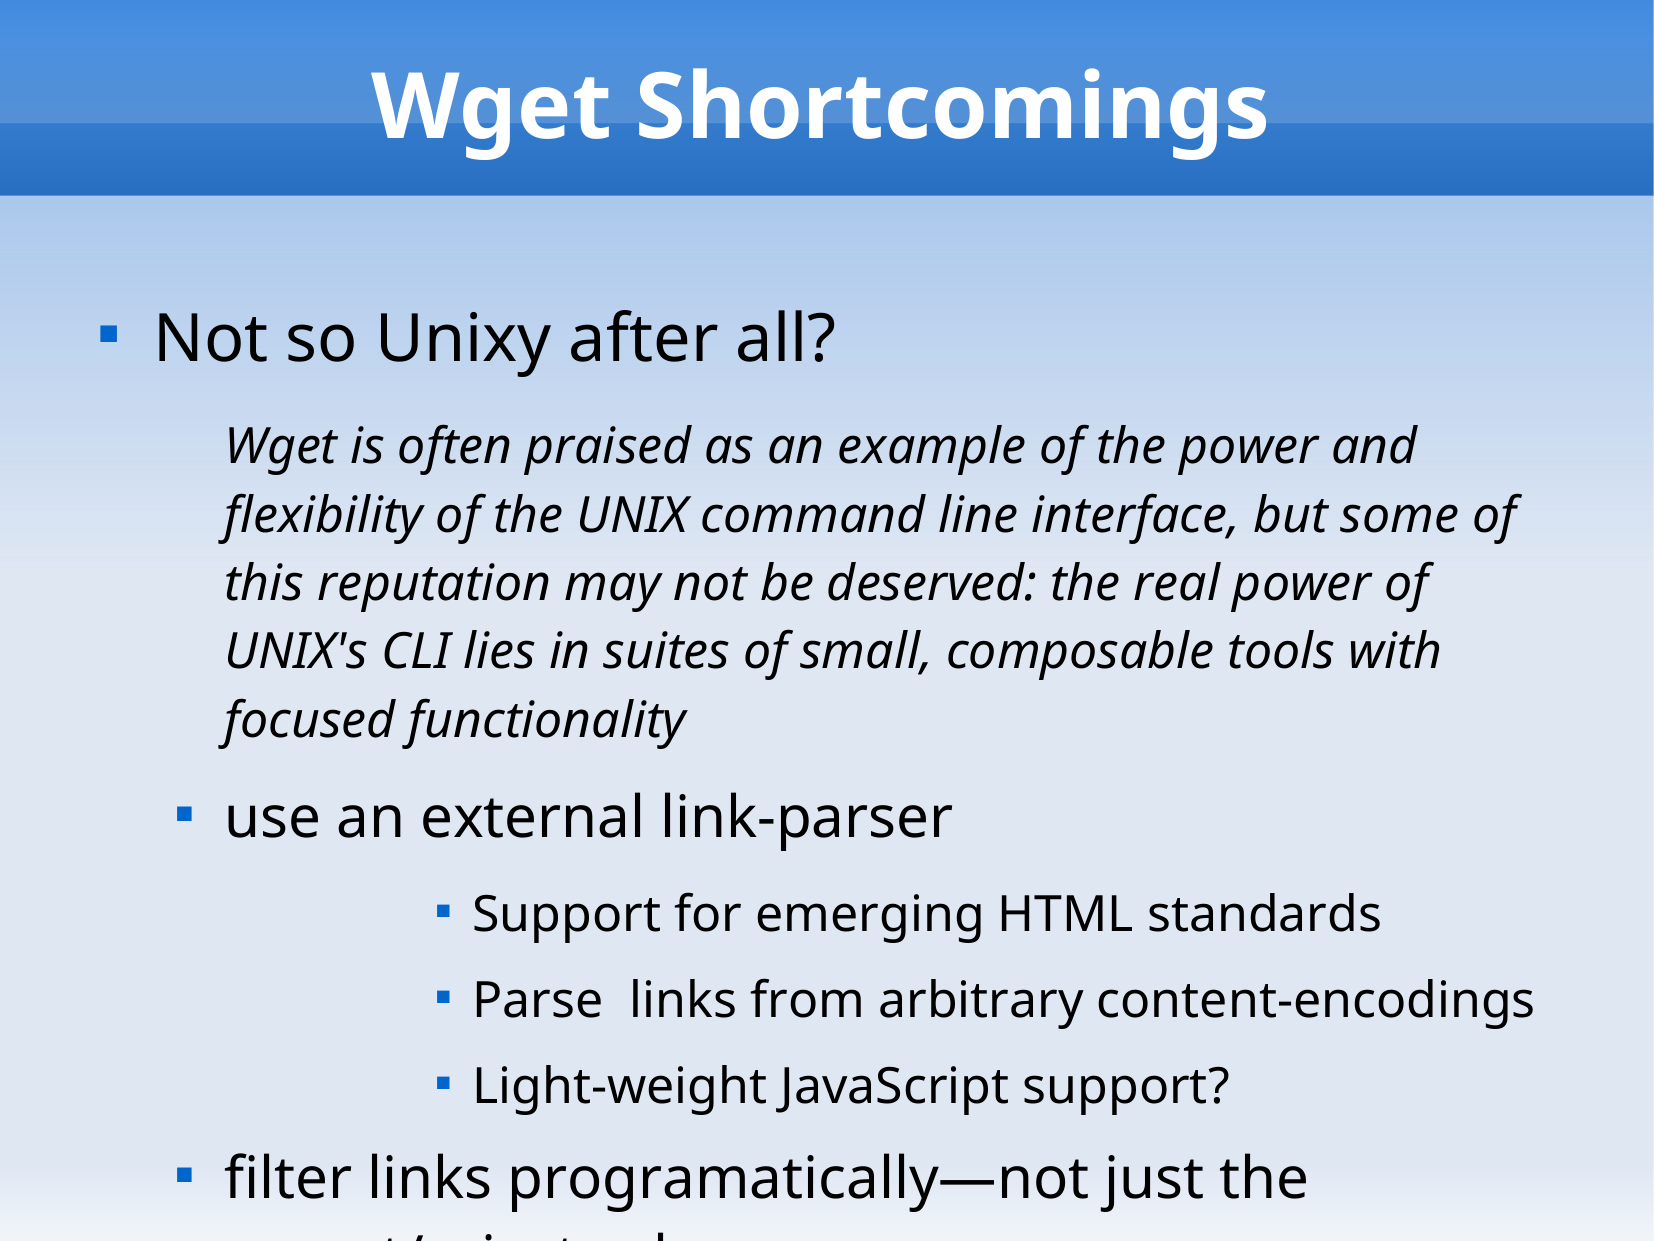

# Wget Shortcomings
Not so Unixy after all?
Wget is often praised as an example of the power and ﬂexibility of the UNIX command line interface, but some of this reputation may not be deserved: the real power of UNIX's CLI lies in suites of small, composable tools with focused functionality
use an external link-parser
Support for emerging HTML standards
Parse links from arbitrary content-encodings
Light-weight JavaScript support?
ﬁlter links programatically—not just the accept/reject rules
Deal with arbitrary content-encodings, like gzip